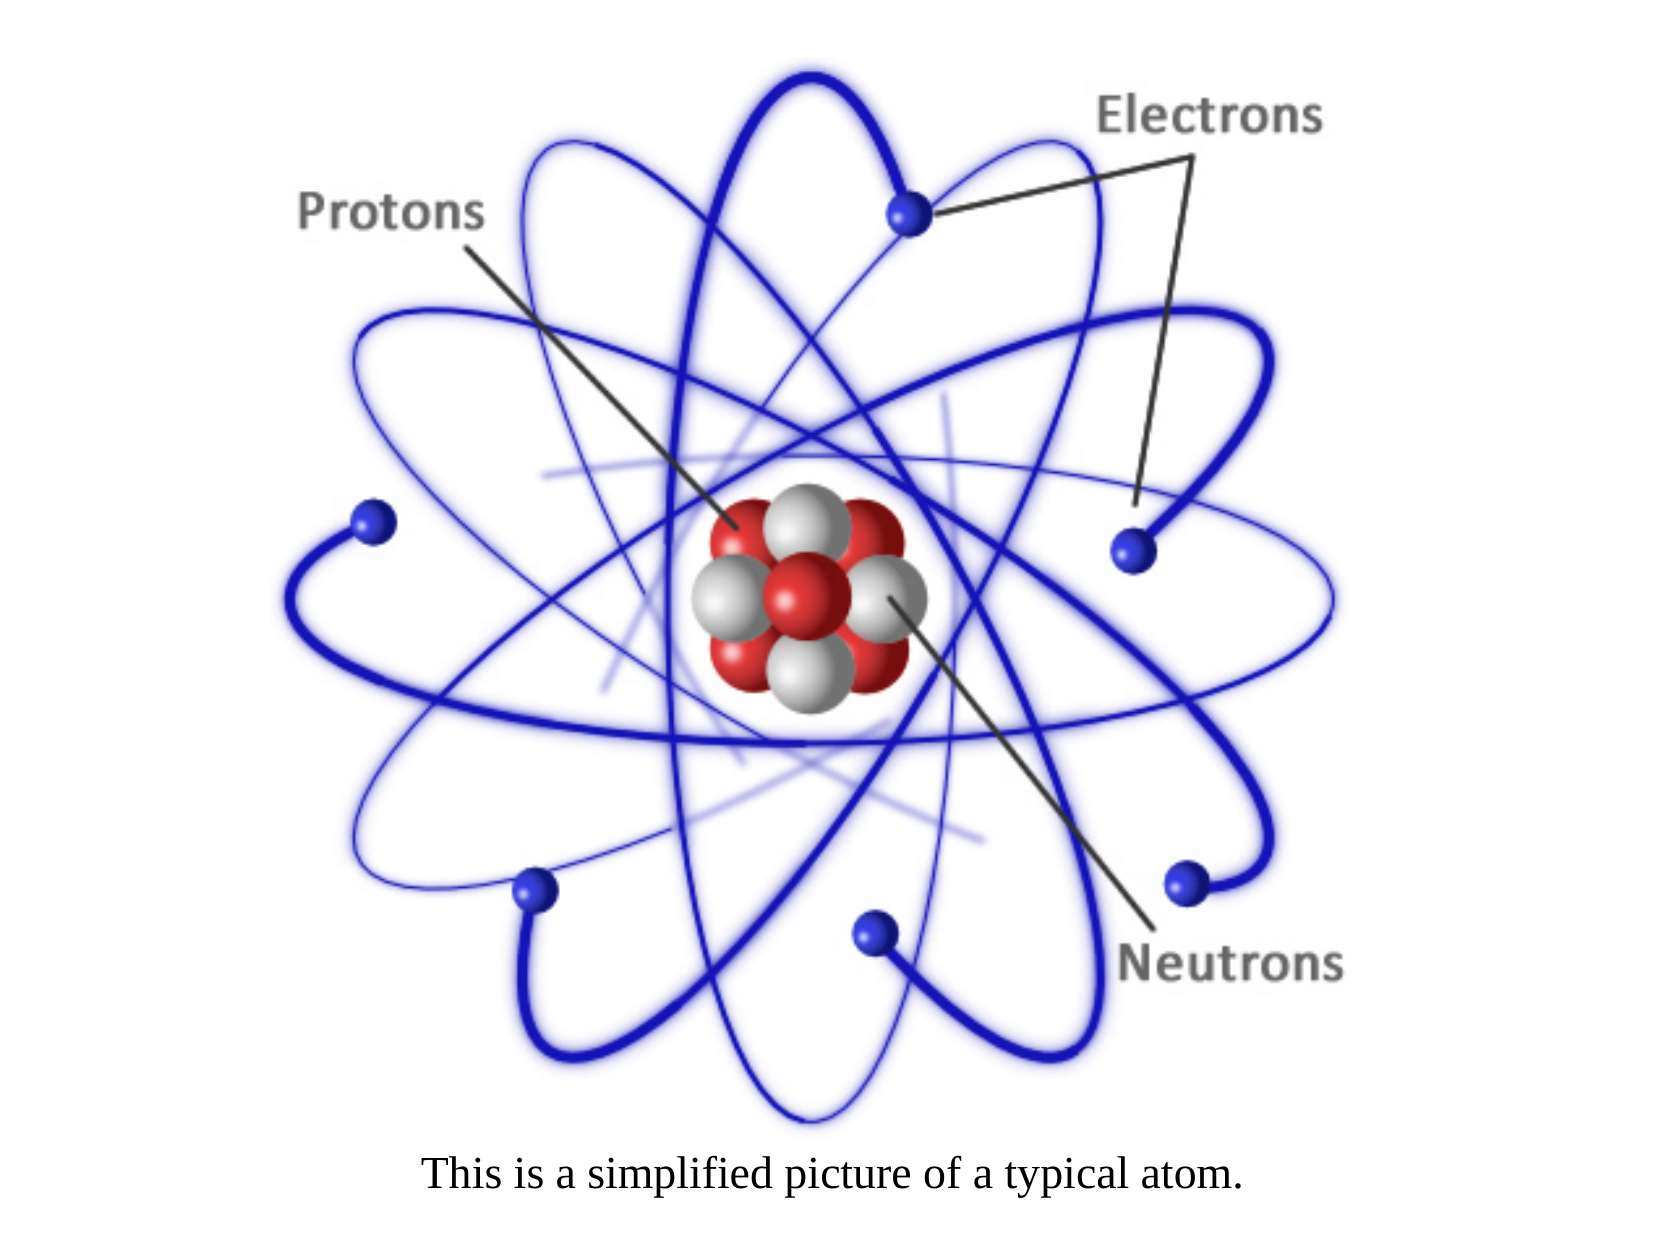

This is a simplified picture of a typical atom.